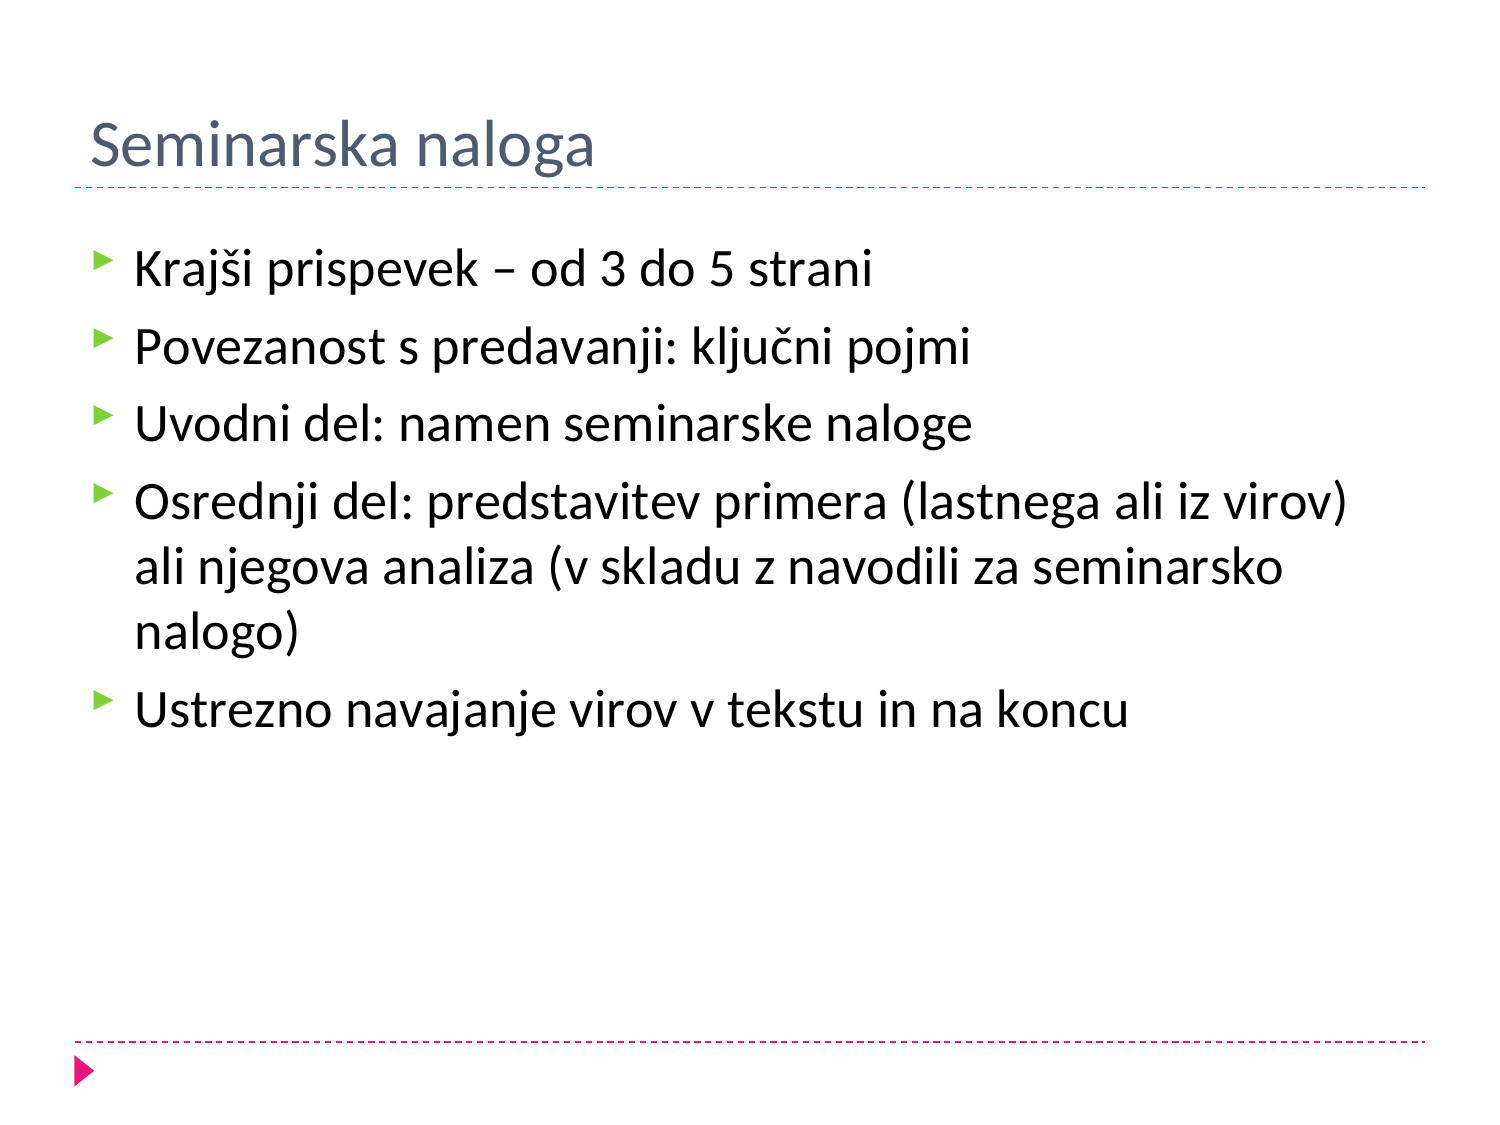

# Seminarska naloga
Krajši prispevek – od 3 do 5 strani
Povezanost s predavanji: ključni pojmi
Uvodni del: namen seminarske naloge
Osrednji del: predstavitev primera (lastnega ali iz virov) ali njegova analiza (v skladu z navodili za seminarsko nalogo)
Ustrezno navajanje virov v tekstu in na koncu